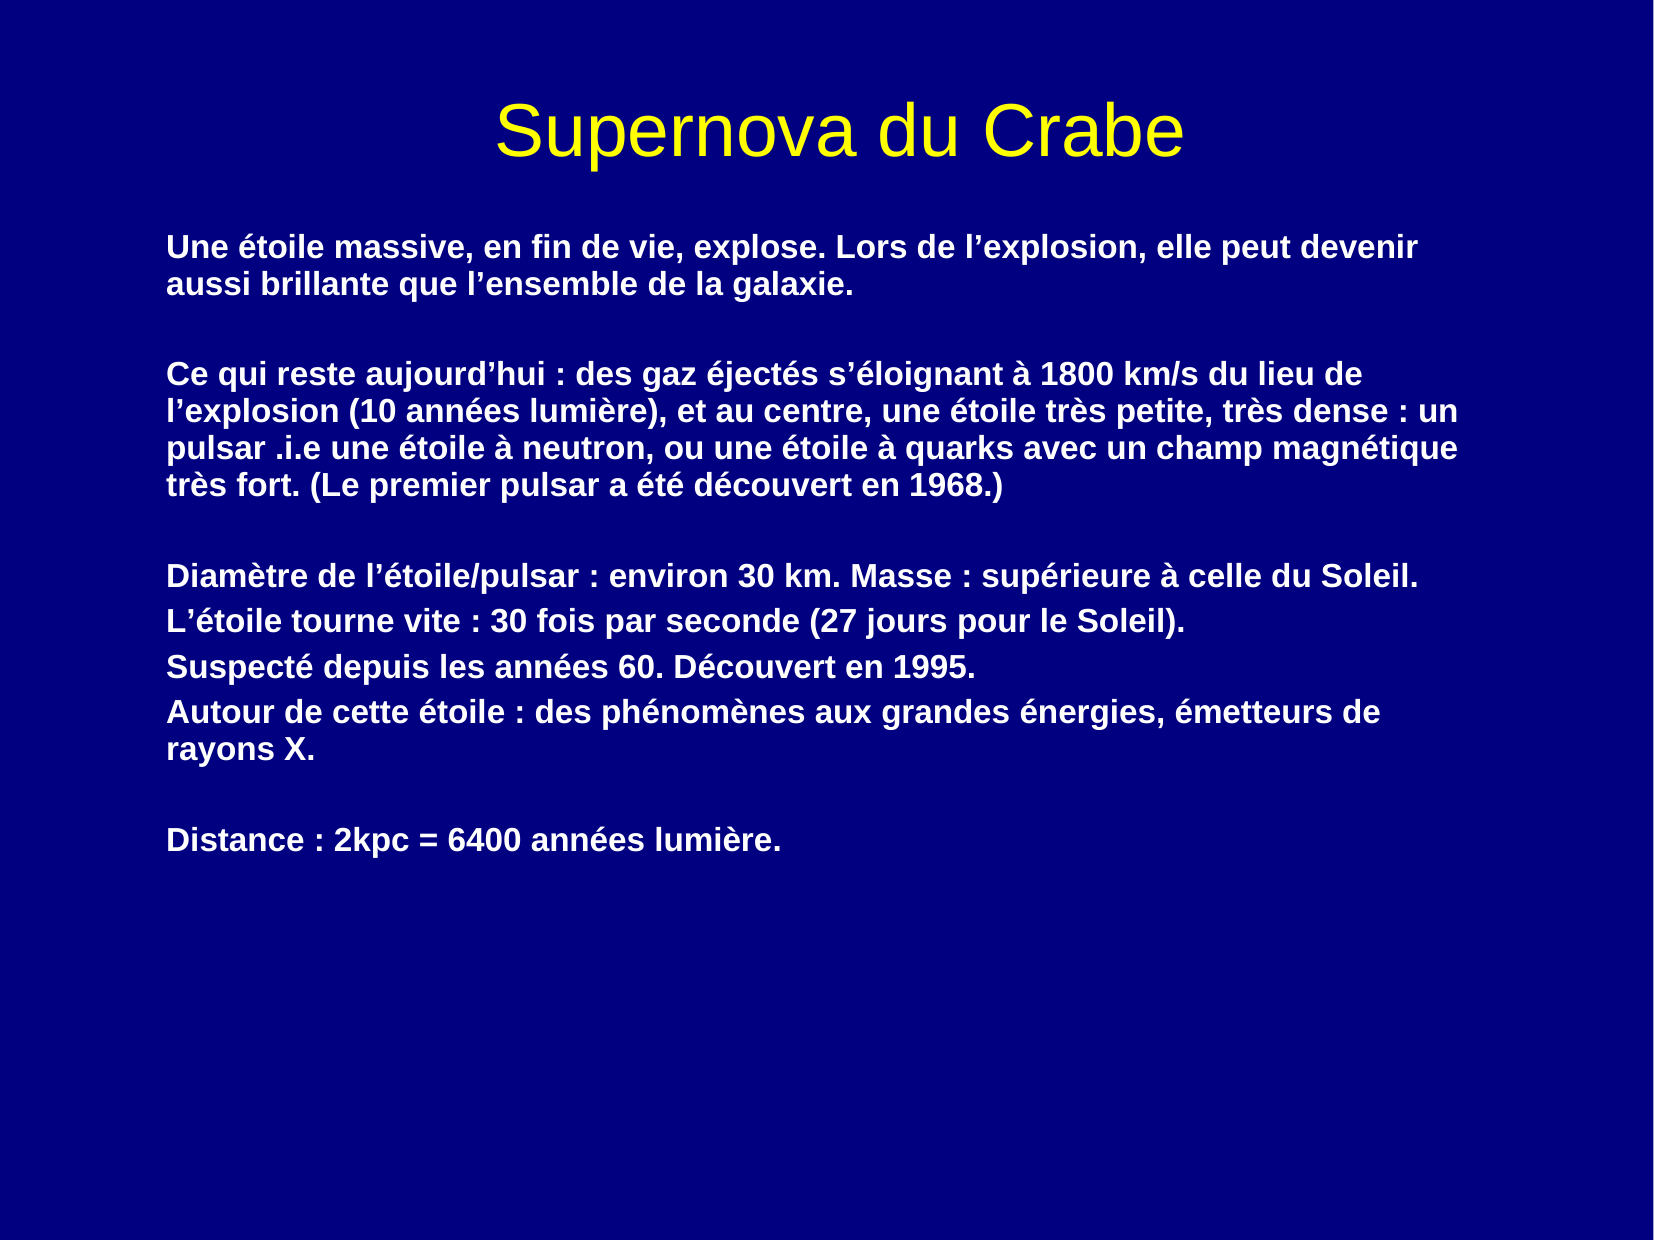

# Supernova du Crabe
Une étoile massive, en fin de vie, explose. Lors de l’explosion, elle peut devenir aussi brillante que l’ensemble de la galaxie.
Ce qui reste aujourd’hui : des gaz éjectés s’éloignant à 1800 km/s du lieu de l’explosion (10 années lumière), et au centre, une étoile très petite, très dense : un pulsar .i.e une étoile à neutron, ou une étoile à quarks avec un champ magnétique très fort. (Le premier pulsar a été découvert en 1968.)
Diamètre de l’étoile/pulsar : environ 30 km. Masse : supérieure à celle du Soleil.
L’étoile tourne vite : 30 fois par seconde (27 jours pour le Soleil).
Suspecté depuis les années 60. Découvert en 1995.
Autour de cette étoile : des phénomènes aux grandes énergies, émetteurs de rayons X.
Distance : 2kpc = 6400 années lumière.